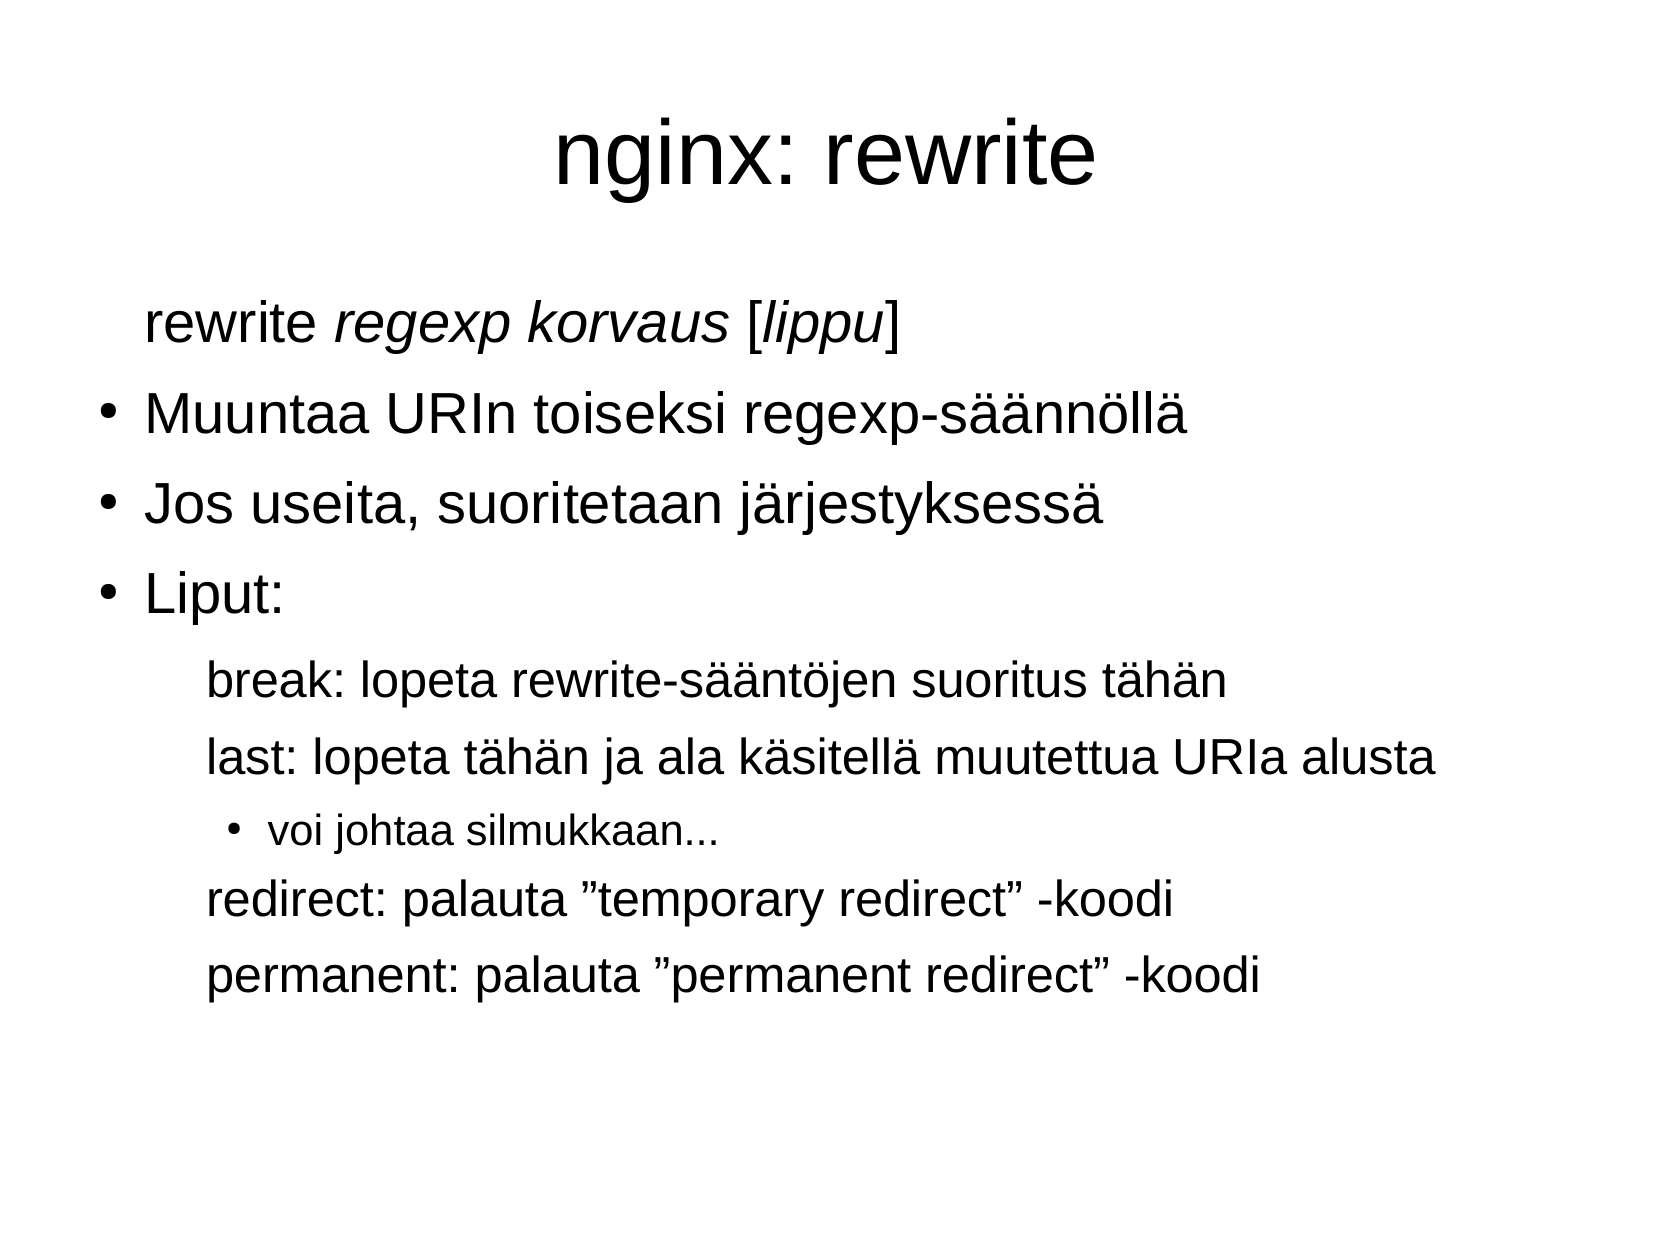

# nginx: rewrite
rewrite regexp korvaus [lippu]
Muuntaa URIn toiseksi regexp-säännöllä
Jos useita, suoritetaan järjestyksessä
Liput:
break: lopeta rewrite-sääntöjen suoritus tähän
last: lopeta tähän ja ala käsitellä muutettua URIa alusta
voi johtaa silmukkaan...
redirect: palauta ”temporary redirect” -koodi
permanent: palauta ”permanent redirect” -koodi